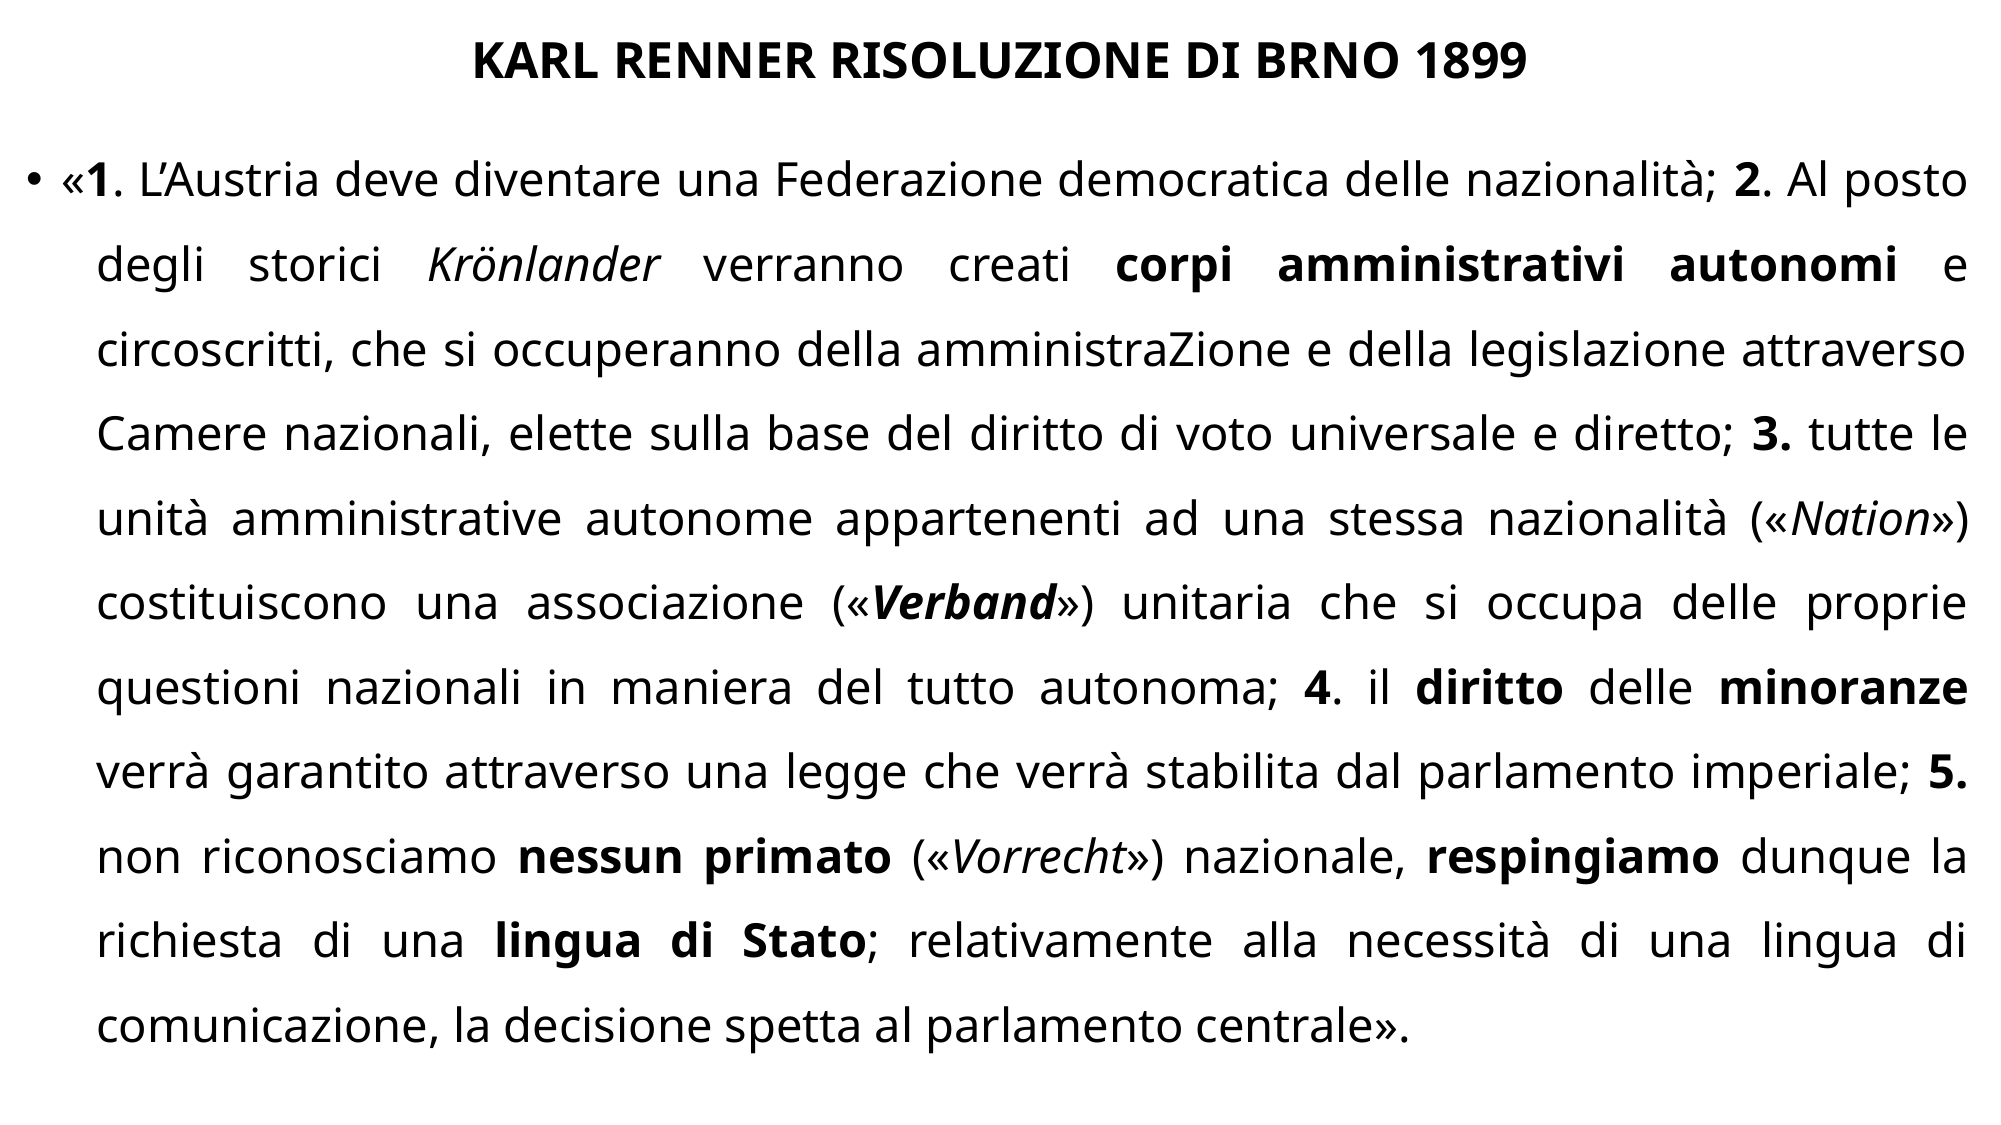

# KARL RENNER RISOLUZIONE DI BRNO 1899
«1. L’Austria deve diventare una Federazione democratica delle nazionalità; 2. Al posto degli storici Krönlander verranno creati corpi amministrativi autonomi e circoscritti, che si occuperanno della amministraZione e della legislazione attraverso Camere nazionali, elette sulla base del diritto di voto universale e diretto; 3. tutte le unità amministrative autonome appartenenti ad una stessa nazionalità («Nation») costituiscono una associazione («Verband») unitaria che si occupa delle proprie questioni nazionali in maniera del tutto autonoma; 4. il diritto delle minoranze verrà garantito attraverso una legge che verrà stabilita dal parlamento imperiale; 5. non riconosciamo nessun primato («Vorrecht») nazionale, respingiamo dunque la richiesta di una lingua di Stato; relativamente alla necessità di una lingua di comunicazione, la decisione spetta al parlamento centrale».